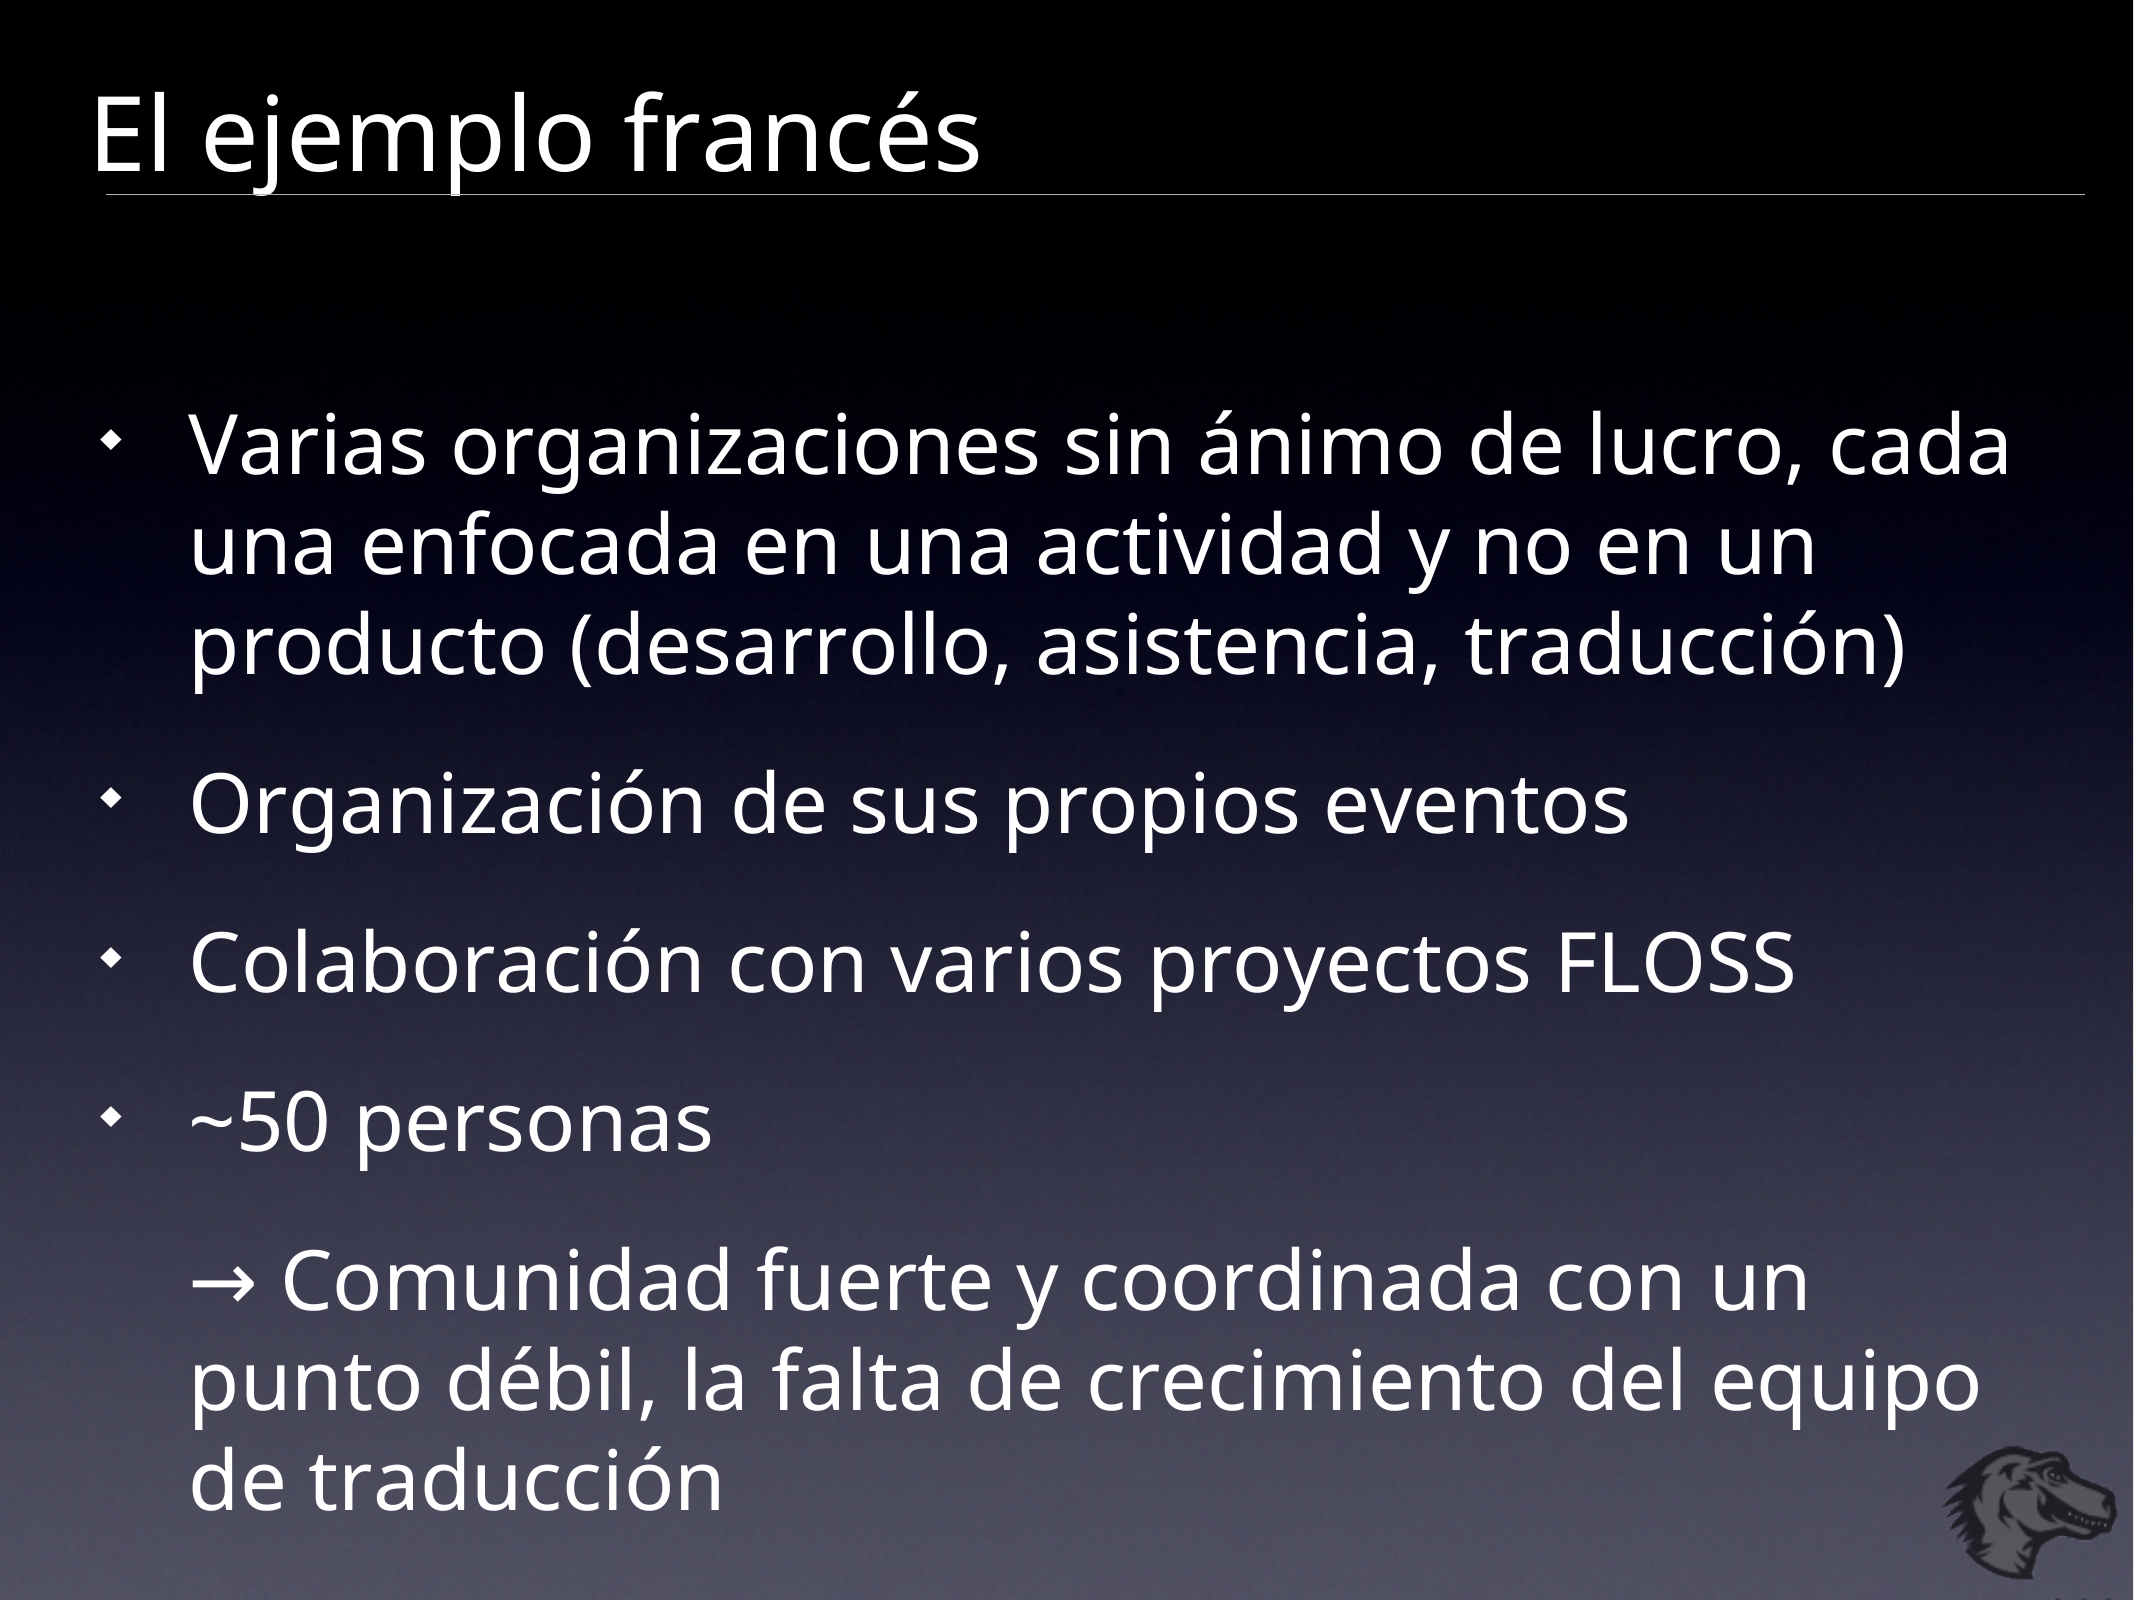

El ejemplo francés
Varias organizaciones sin ánimo de lucro, cada una enfocada en una actividad y no en un producto (desarrollo, asistencia, traducción)
Organización de sus propios eventos
Colaboración con varios proyectos FLOSS
~50 personas
→ Comunidad fuerte y coordinada con un punto débil, la falta de crecimiento del equipo de traducción